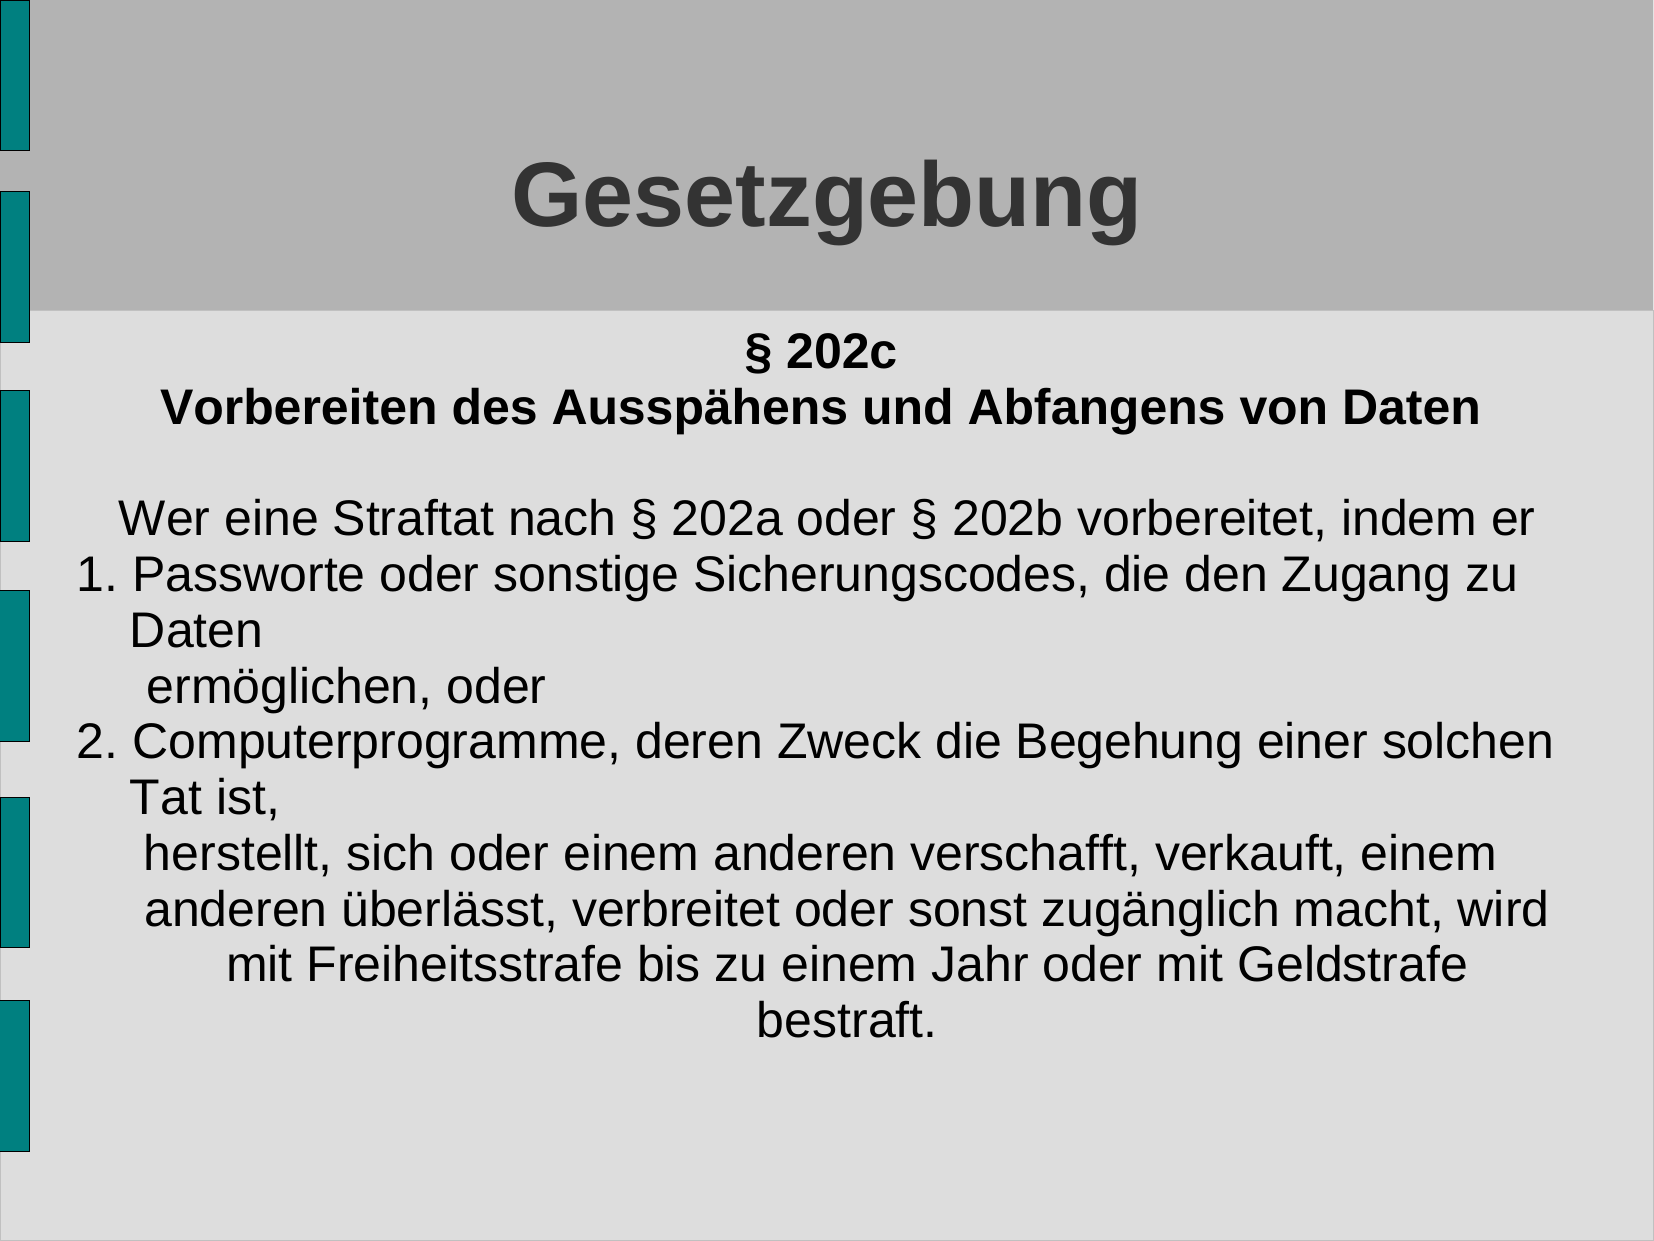

# Gesetzgebung
§ 202c
Vorbereiten des Ausspähens und Abfangens von Daten
 Wer eine Straftat nach § 202a oder § 202b vorbereitet, indem er
1. Passworte oder sonstige Sicherungscodes, die den Zugang zu Daten
 ermöglichen, oder
2. Computerprogramme, deren Zweck die Begehung einer solchen Tat ist,
herstellt, sich oder einem anderen verschafft, verkauft, einem anderen überlässt, verbreitet oder sonst zugänglich macht, wird mit Freiheitsstrafe bis zu einem Jahr oder mit Geldstrafe bestraft.